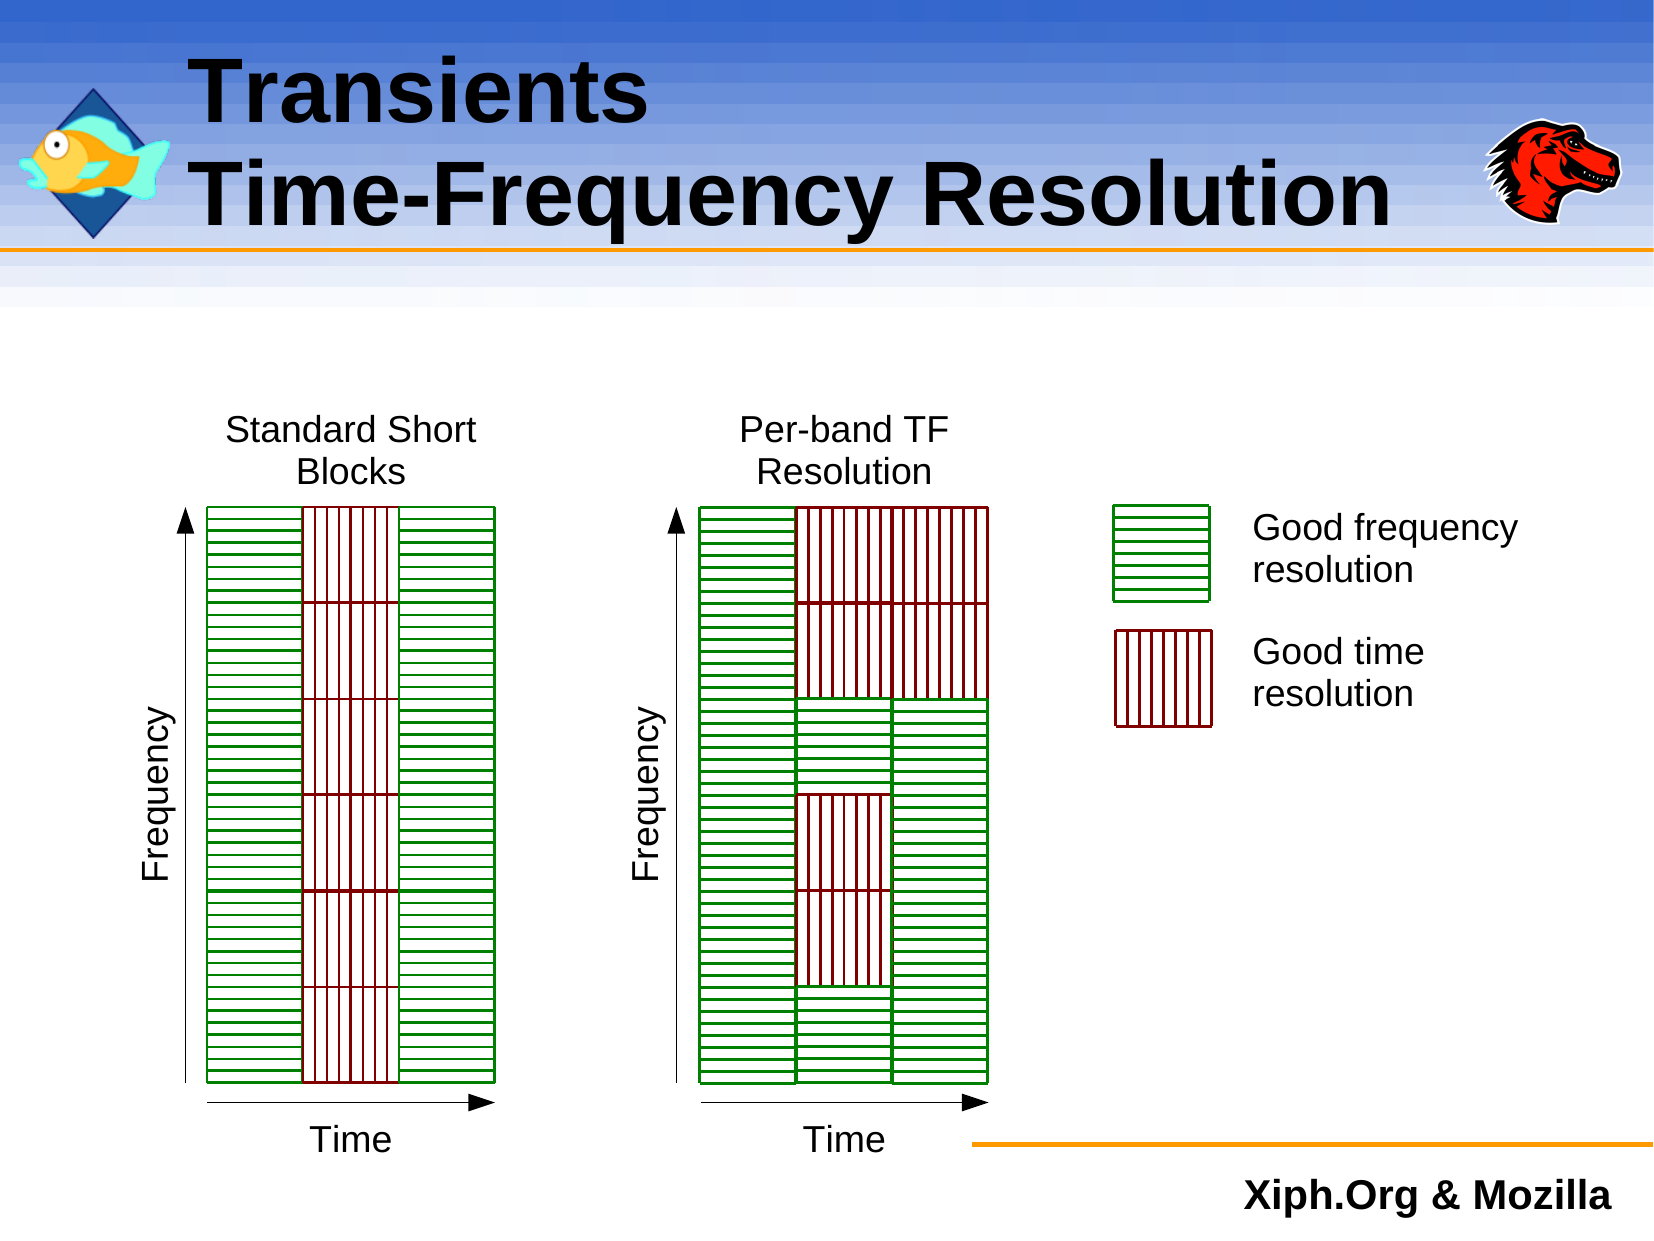

# Transients Time-Frequency Resolution
Standard Short
Blocks
Per-band TF
Resolution
Good frequency
resolution
Good time
resolution
Frequency
Frequency
Time
Time